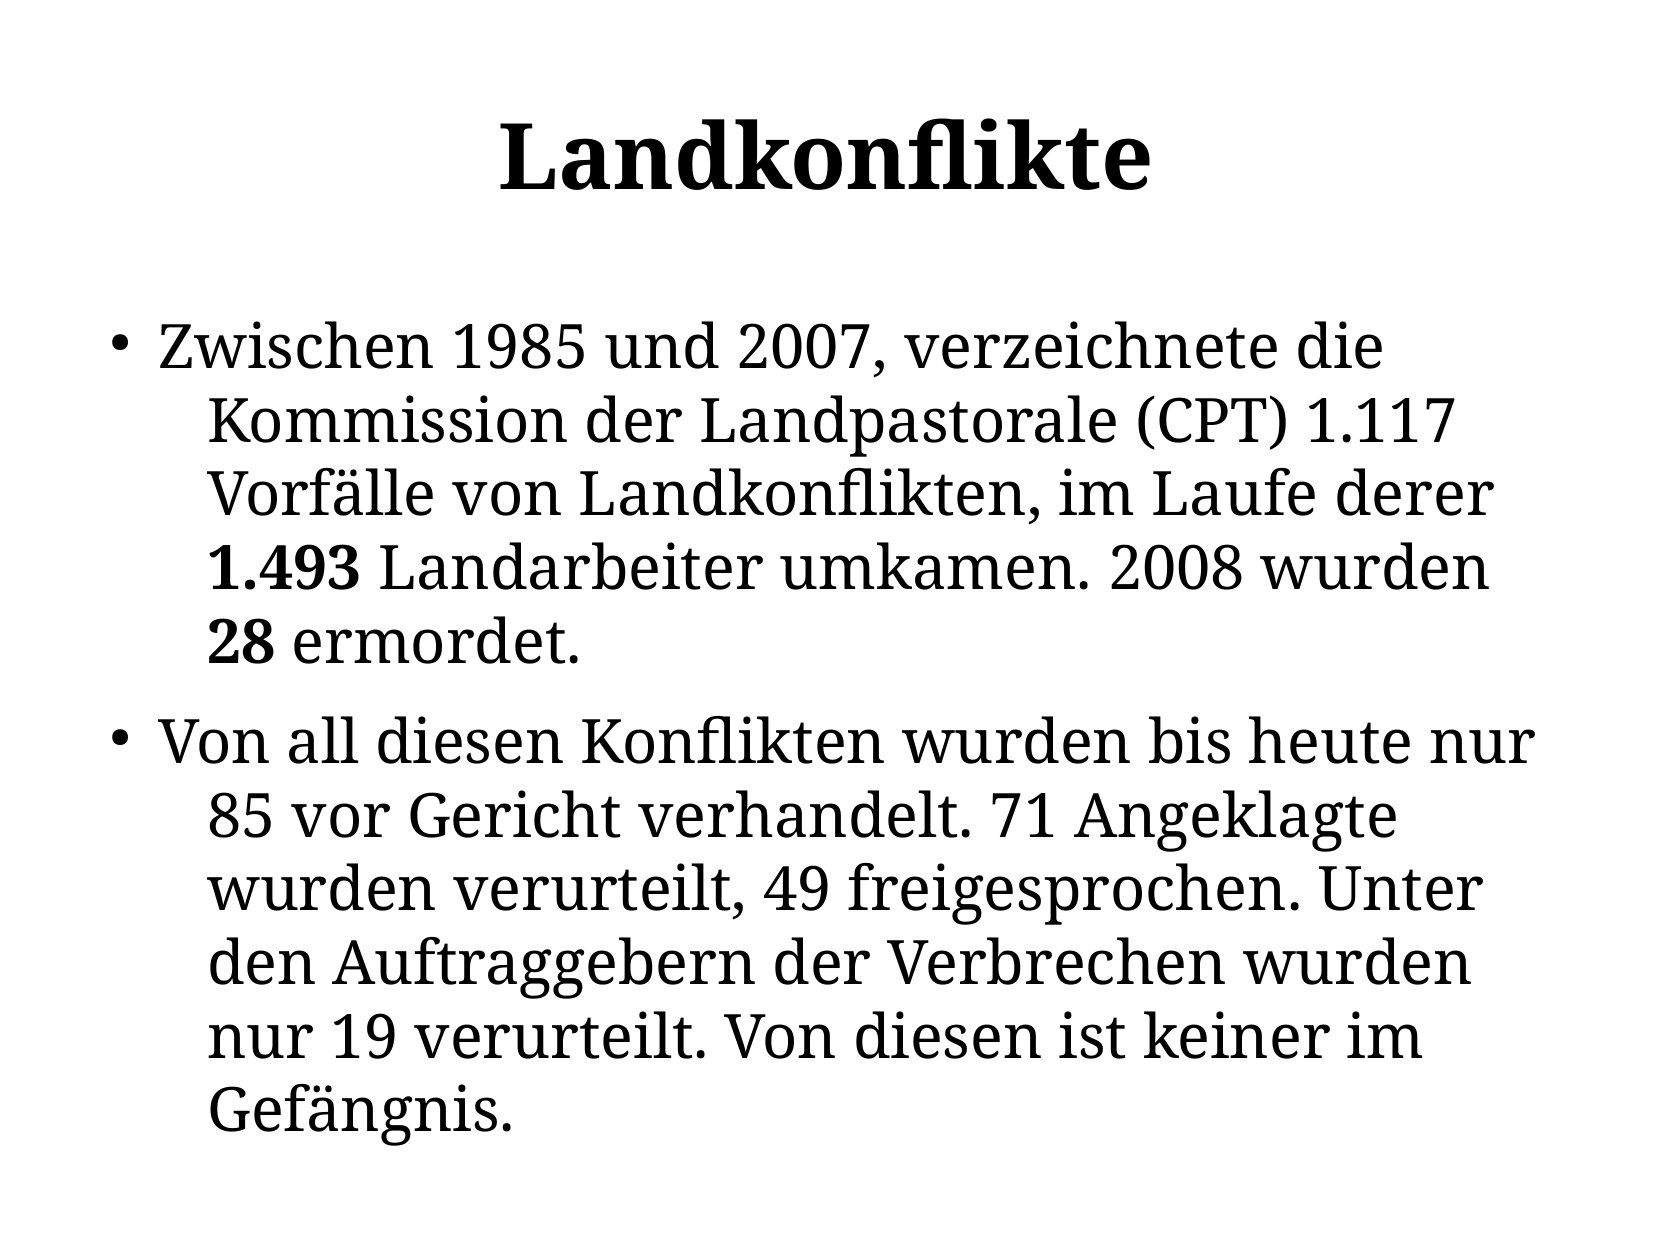

# Landkonflikte
Zwischen 1985 und 2007, verzeichnete die Kommission der Landpastorale (CPT) 1.117 Vorfälle von Landkonflikten, im Laufe derer 1.493 Landarbeiter umkamen. 2008 wurden 28 ermordet.
Von all diesen Konflikten wurden bis heute nur 85 vor Gericht verhandelt. 71 Angeklagte wurden verurteilt, 49 freigesprochen. Unter den Auftraggebern der Verbrechen wurden nur 19 verurteilt. Von diesen ist keiner im Gefängnis.